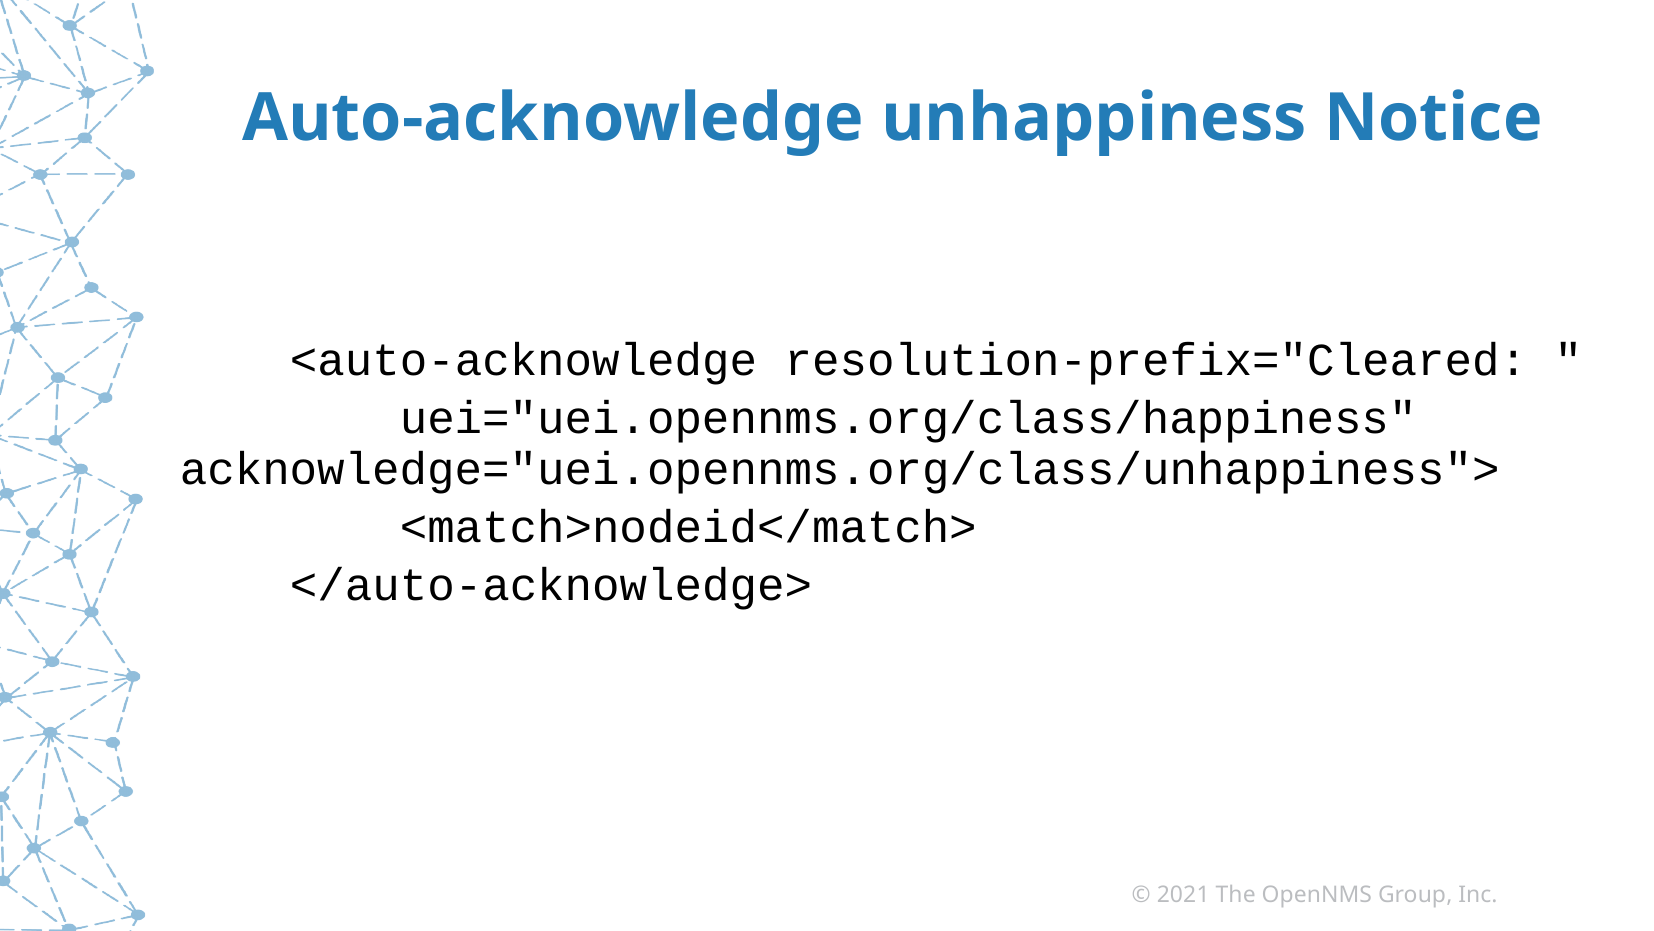

# Auto-acknowledge unhappiness Notice
 <auto-acknowledge resolution-prefix="Cleared: "
 uei="uei.opennms.org/class/happiness" acknowledge="uei.opennms.org/class/unhappiness">
 <match>nodeid</match>
 </auto-acknowledge>